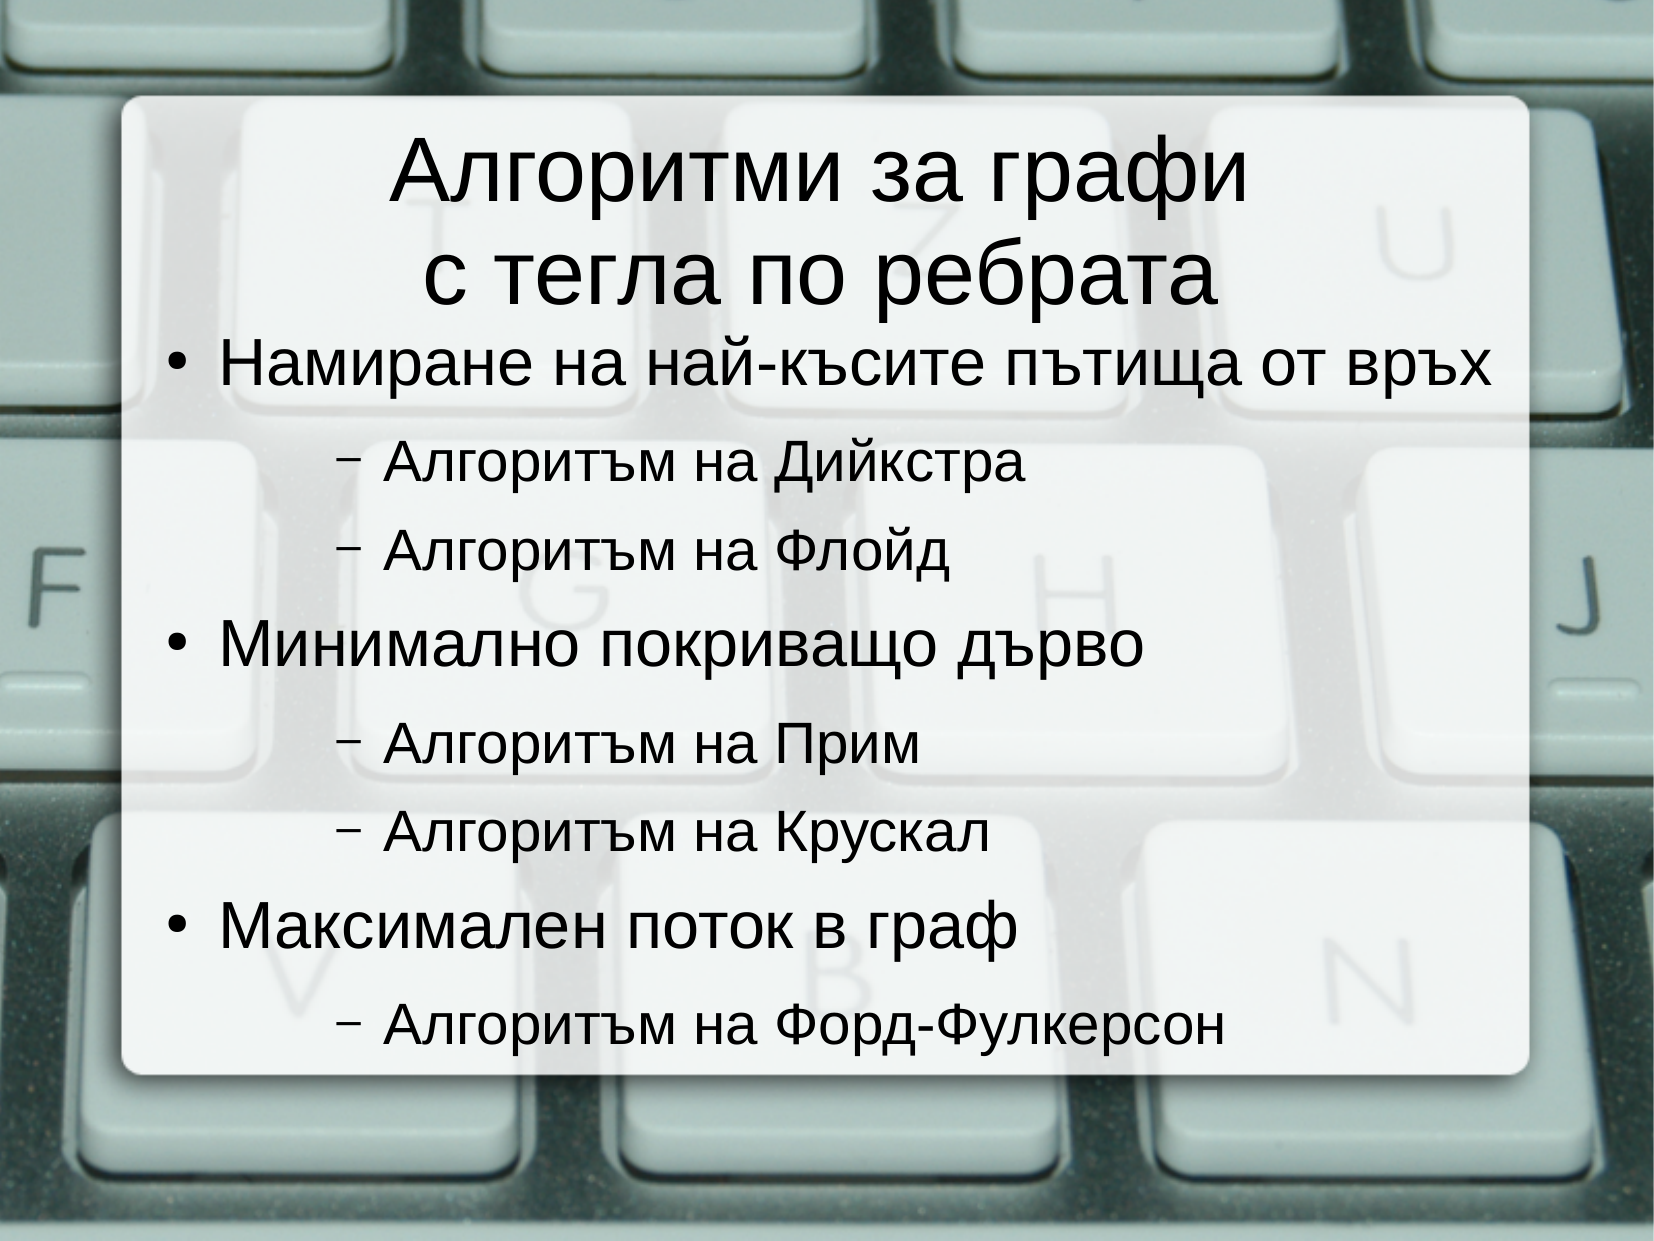

# Алгоритми за графи с тегла по ребрата
Намиране на най-късите пътища от връх
Алгоритъм на Дийкстра
Алгоритъм на Флойд
Минимално покриващо дърво
Алгоритъм на Прим
Алгоритъм на Крускал
Максимален поток в граф
Алгоритъм на Форд-Фулкерсон